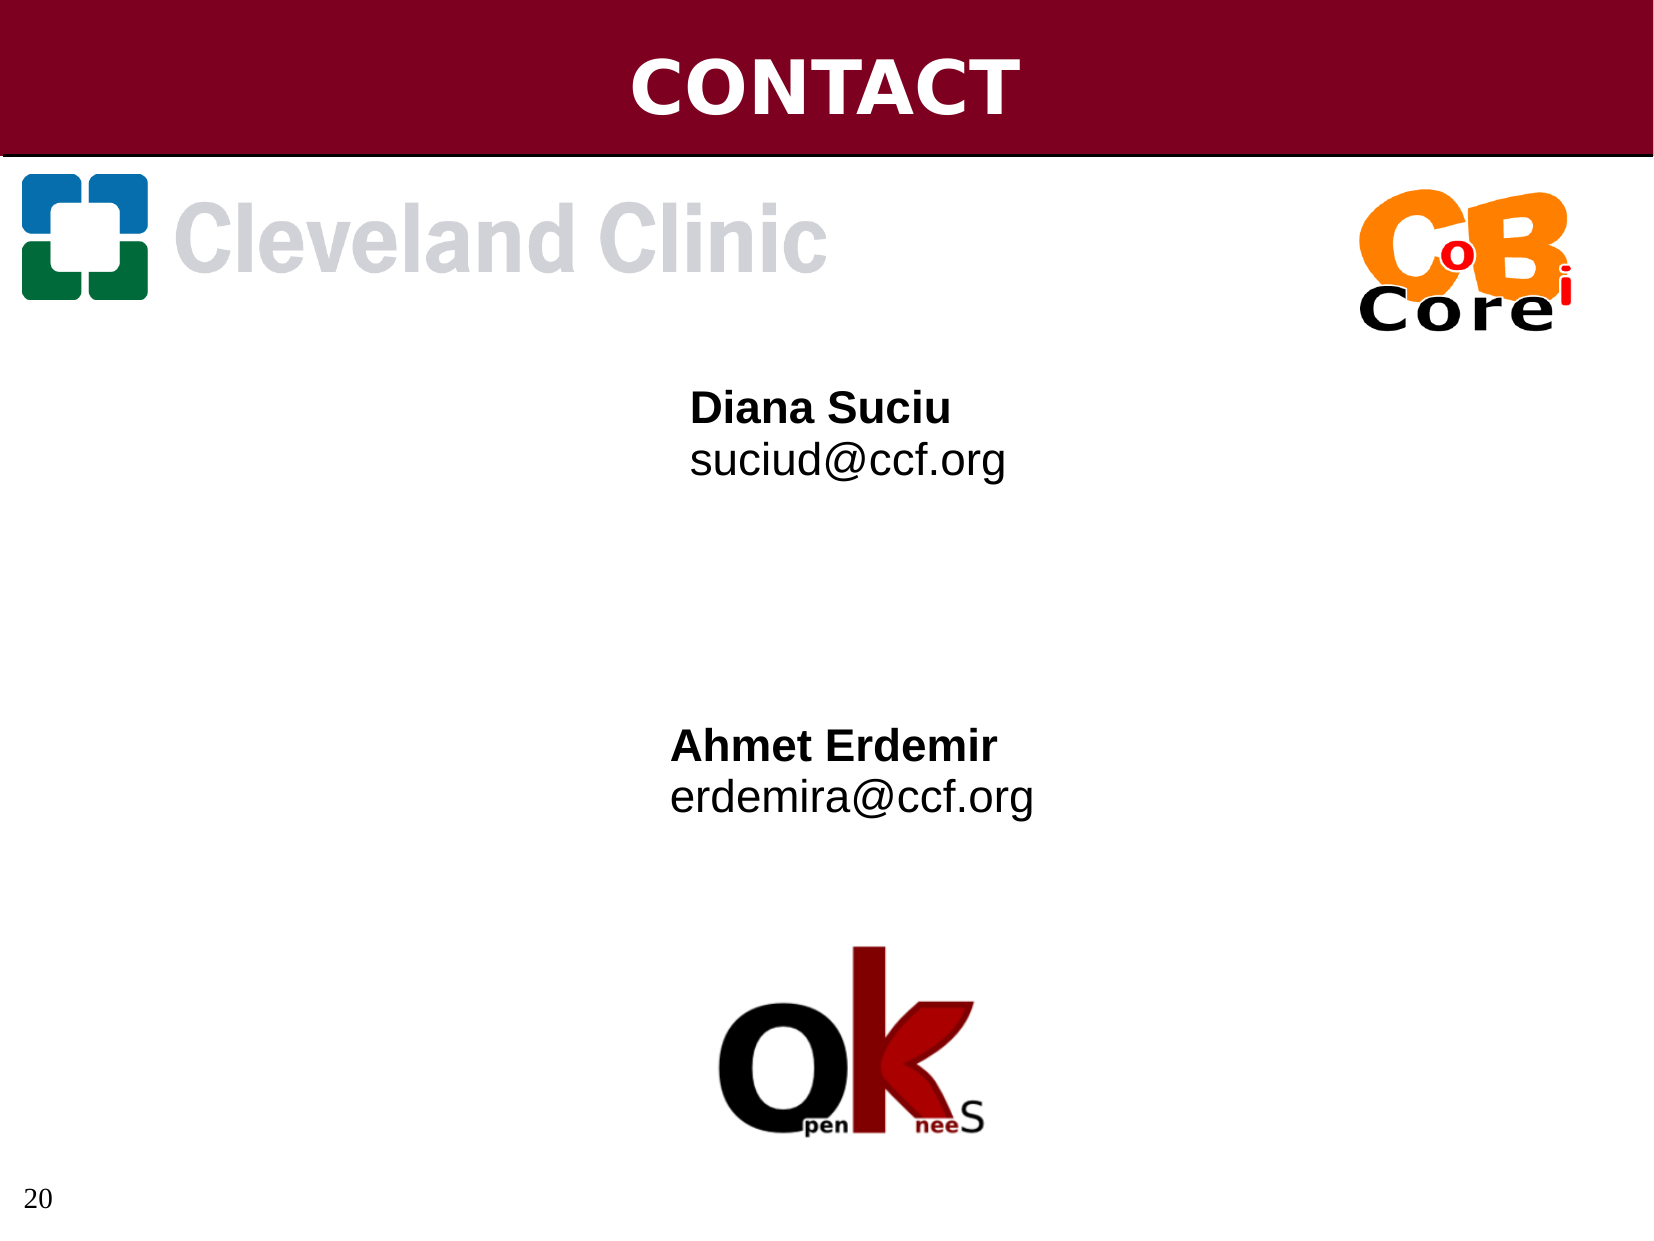

CONTACT
Diana Suciu
suciud@ccf.org
Ahmet Erdemir
erdemira@ccf.org